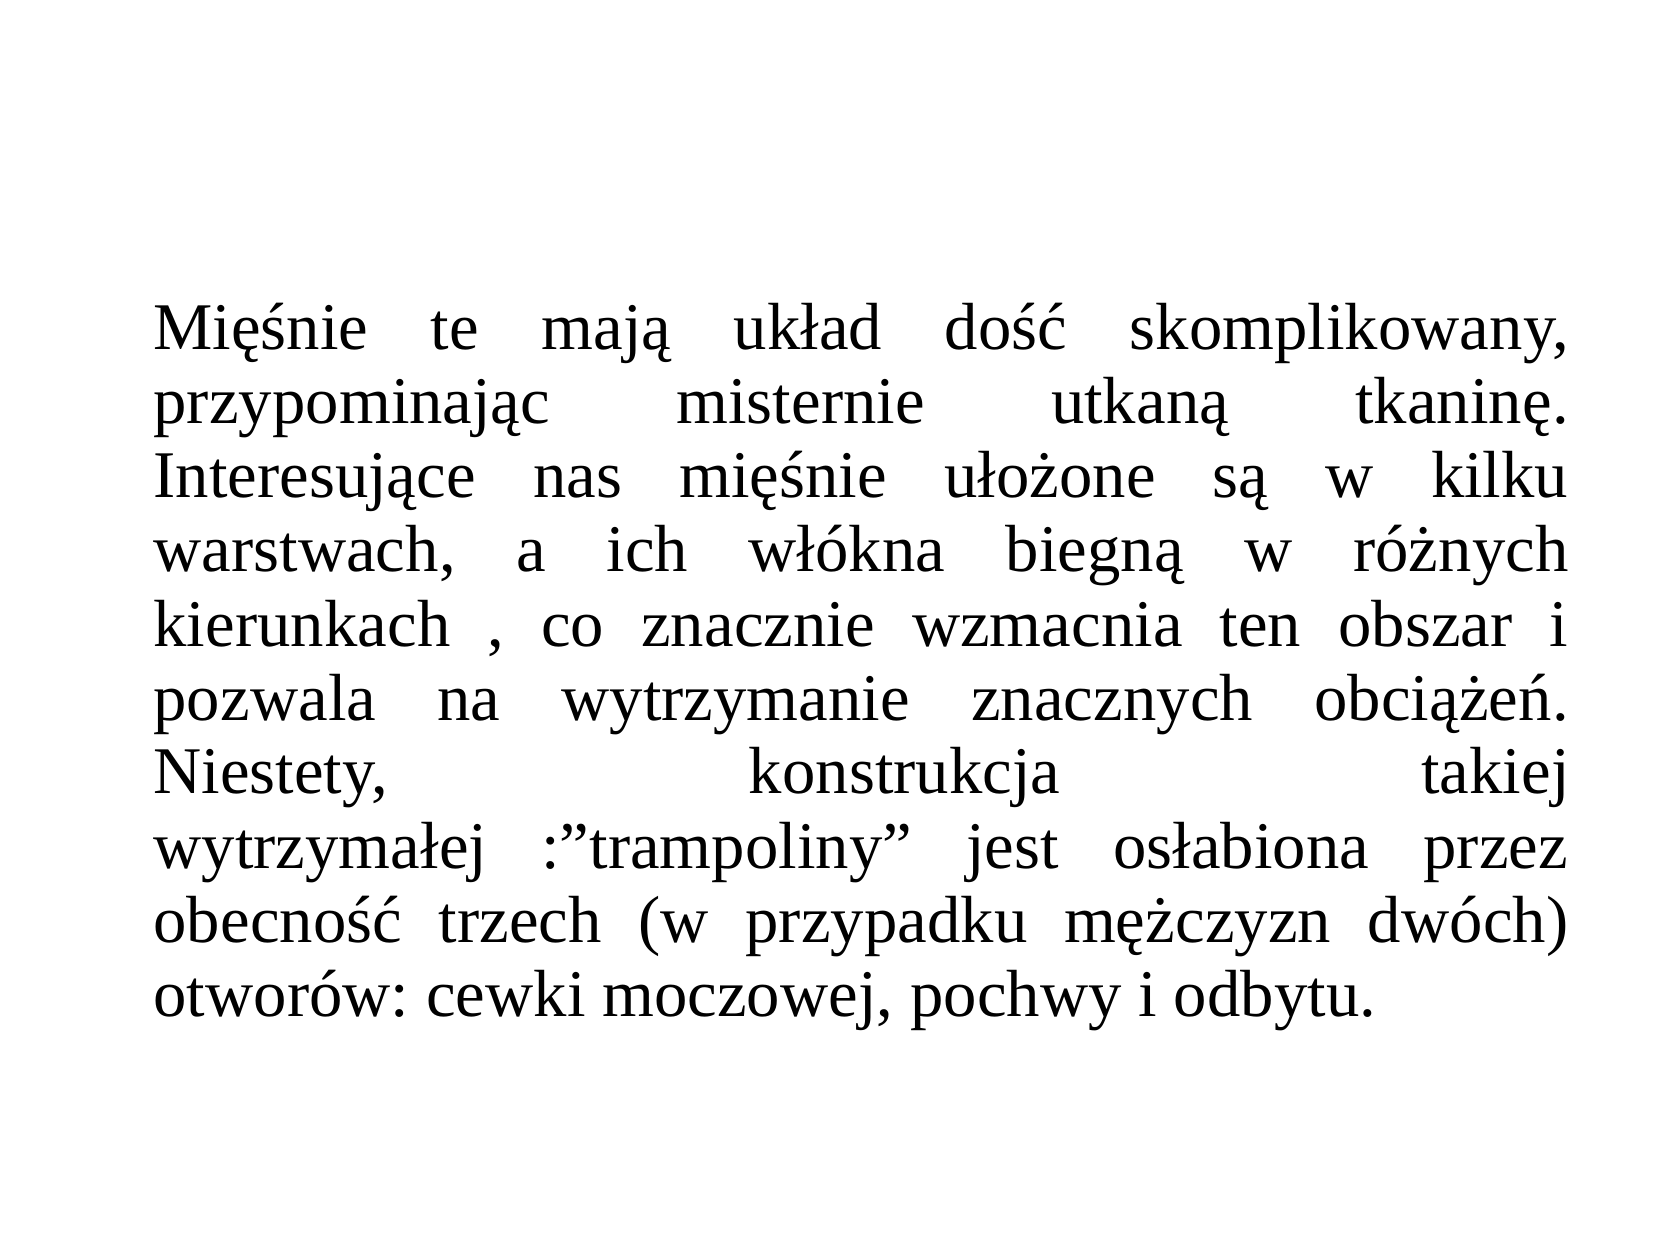

#
Mięśnie te mają układ dość skomplikowany, przypominając misternie utkaną tkaninę. Interesujące nas mięśnie ułożone są w kilku warstwach, a ich włókna biegną w różnych kierunkach , co znacznie wzmacnia ten obszar i pozwala na wytrzymanie znacznych obciążeń. Niestety, konstrukcja takiej wytrzymałej :”trampoliny” jest osłabiona przez obecność trzech (w przypadku mężczyzn dwóch) otworów: cewki moczowej, pochwy i odbytu.